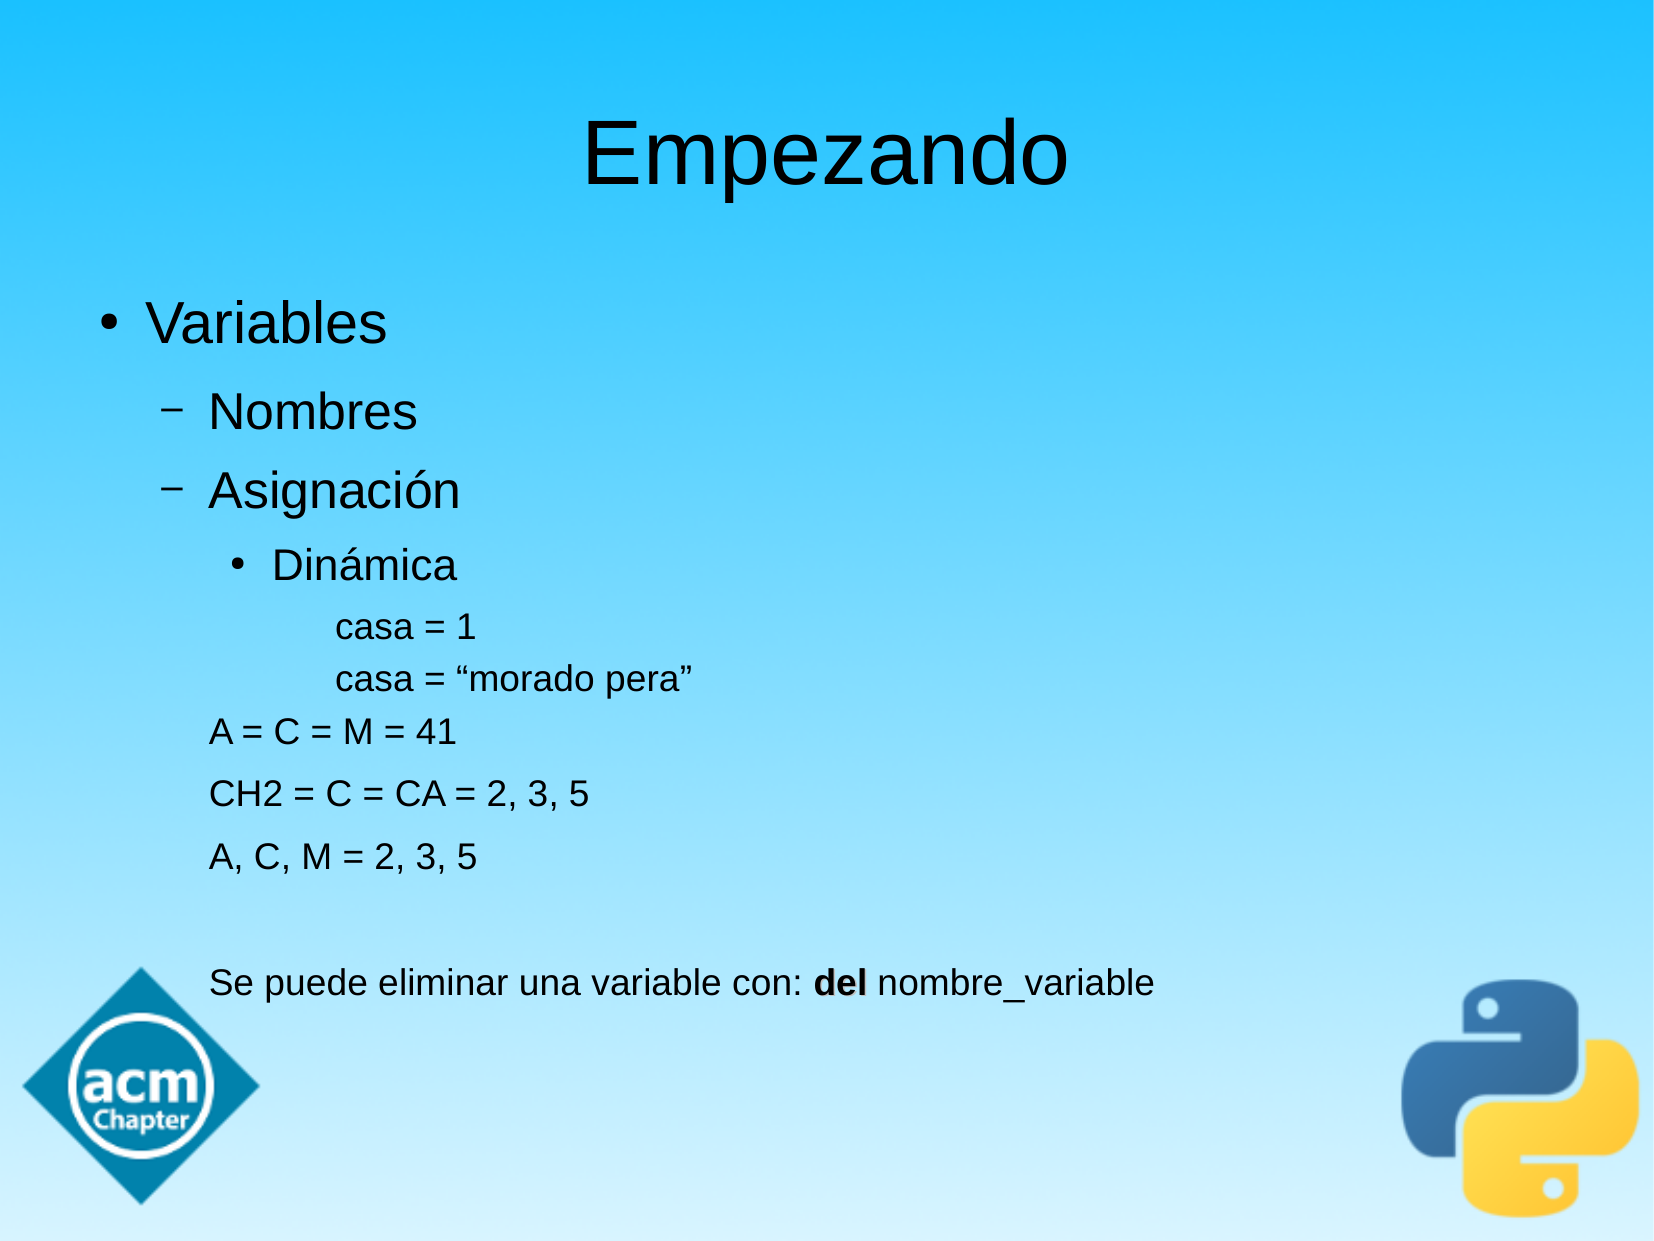

# Empezando
Variables
Nombres
Asignación
Dinámica
casa = 1
casa = “morado pera”
A = C = M = 41
CH2 = C = CA = 2, 3, 5
A, C, M = 2, 3, 5
Se puede eliminar una variable con: del nombre_variable